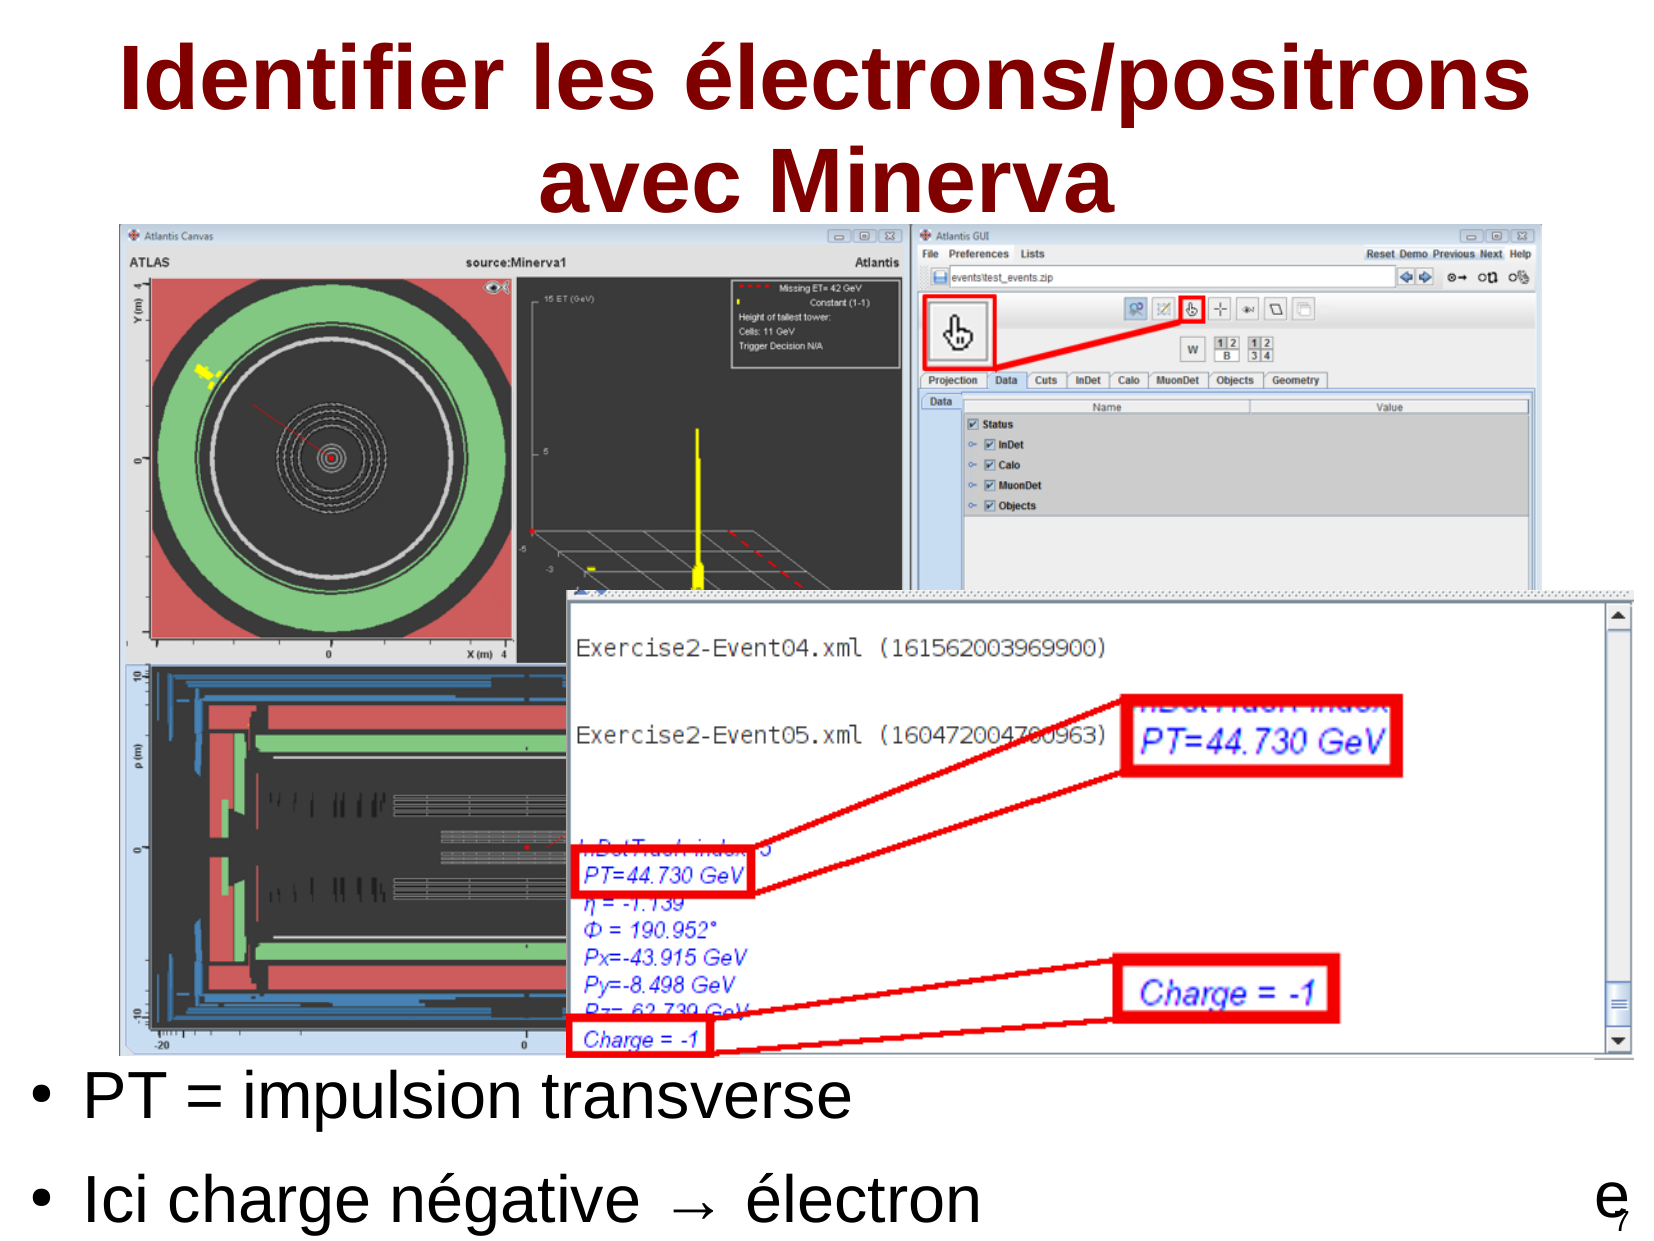

# Identifier les électrons/positrons avec Minerva
Choisir la main et cliquer sur la trace
Des infos apparaissent dans la fenêtre en bas à droite
PT = impulsion transverse
Ici charge négative → électron
7